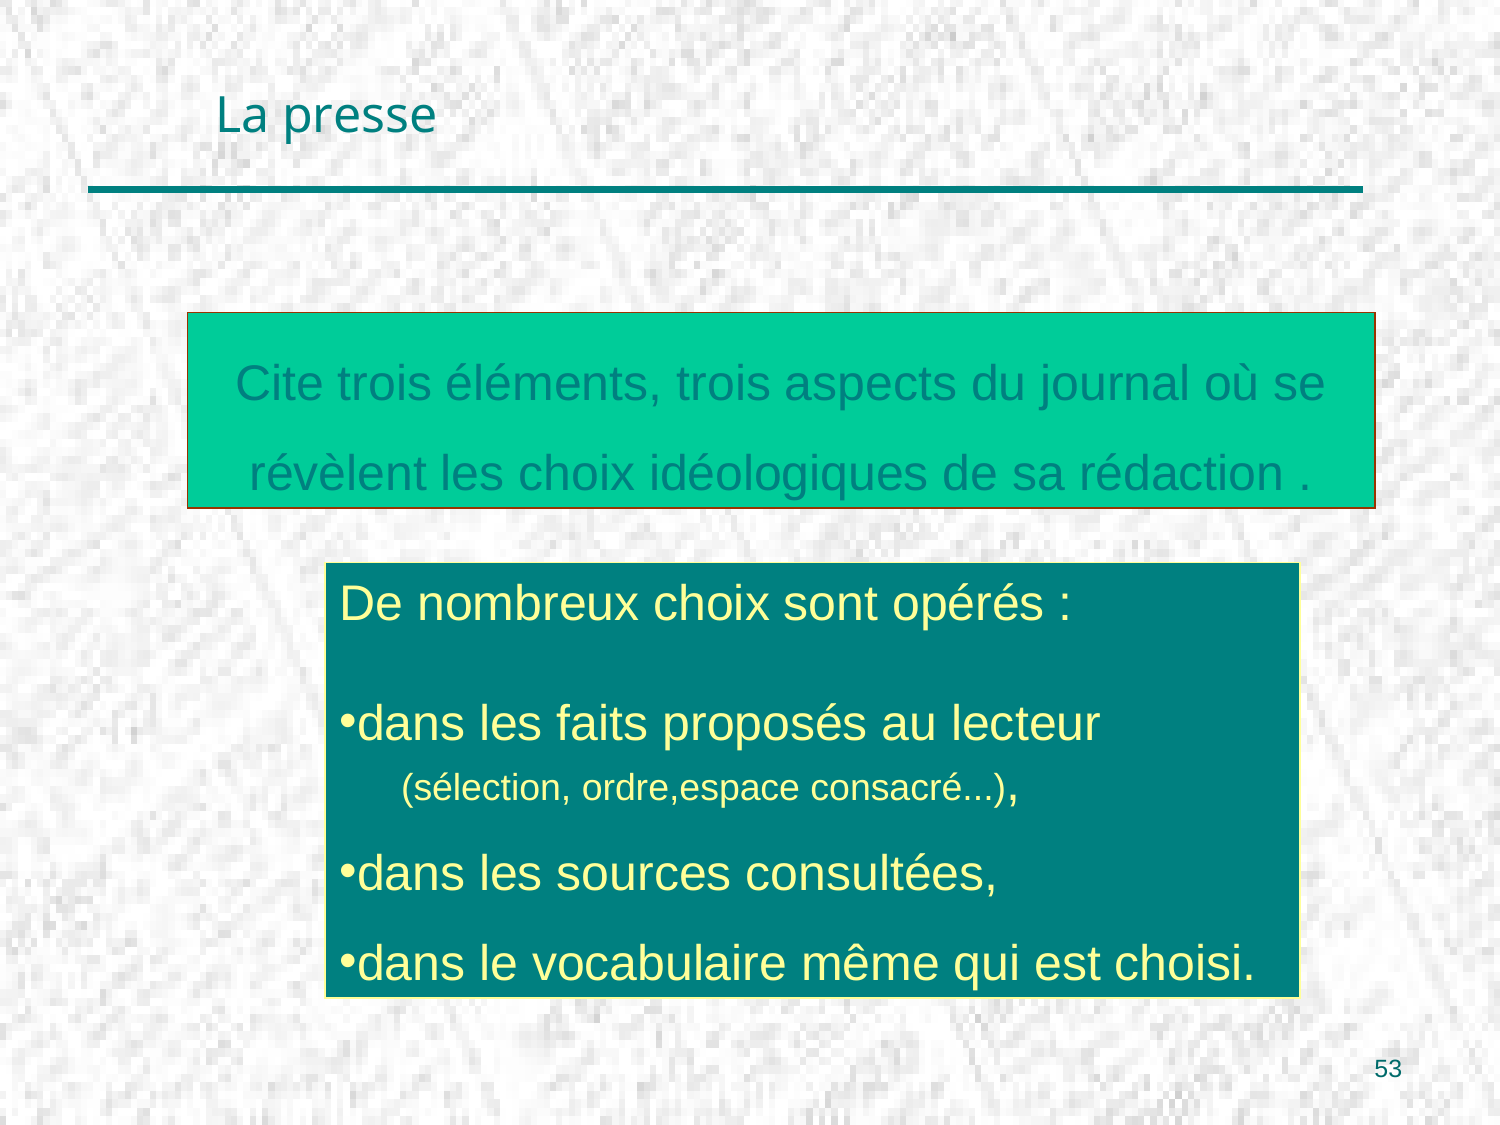

La presse
Cite trois éléments, trois aspects du journal où se révèlent les choix idéologiques de sa rédaction .
De nombreux choix sont opérés :
dans les faits proposés au lecteur (sélection, ordre,espace consacré...),
dans les sources consultées,
dans le vocabulaire même qui est choisi.
53